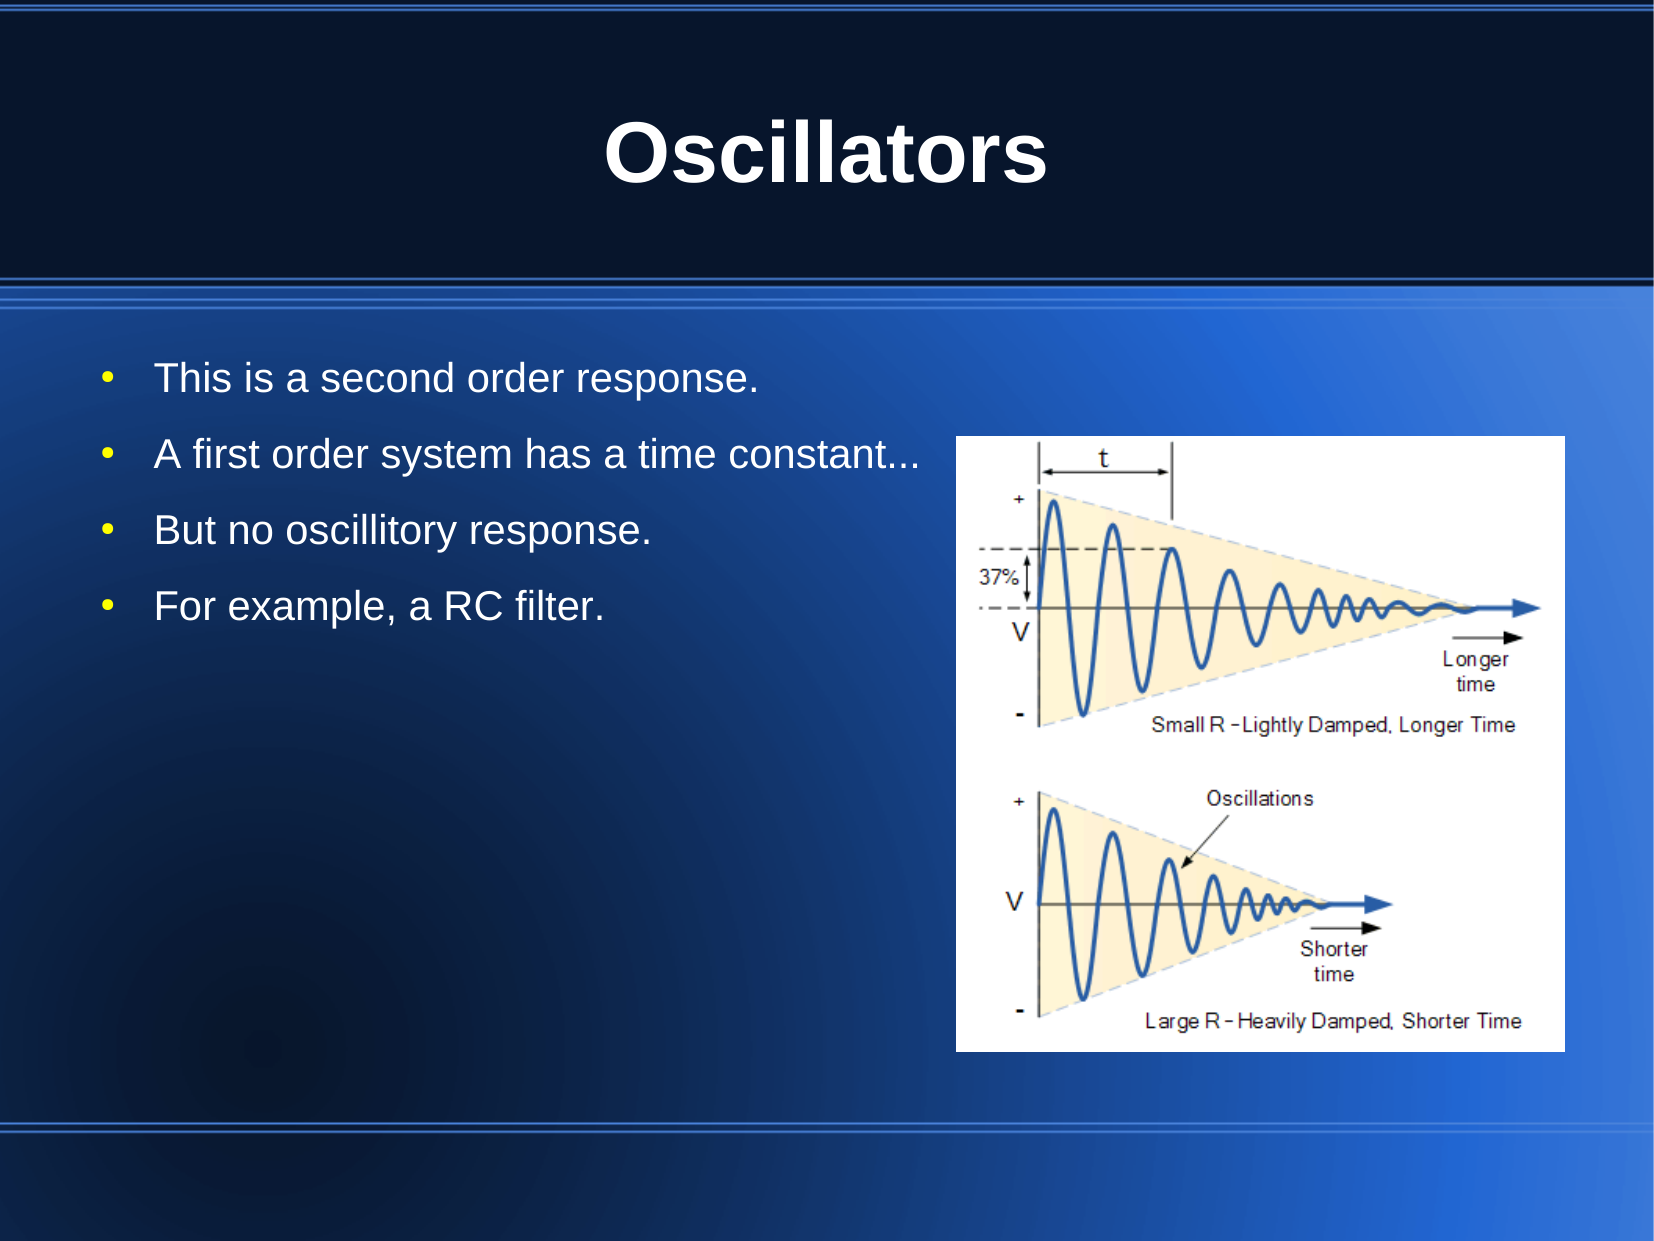

# Oscillators
This is a second order response.
A first order system has a time constant...
But no oscillitory response.
For example, a RC filter.